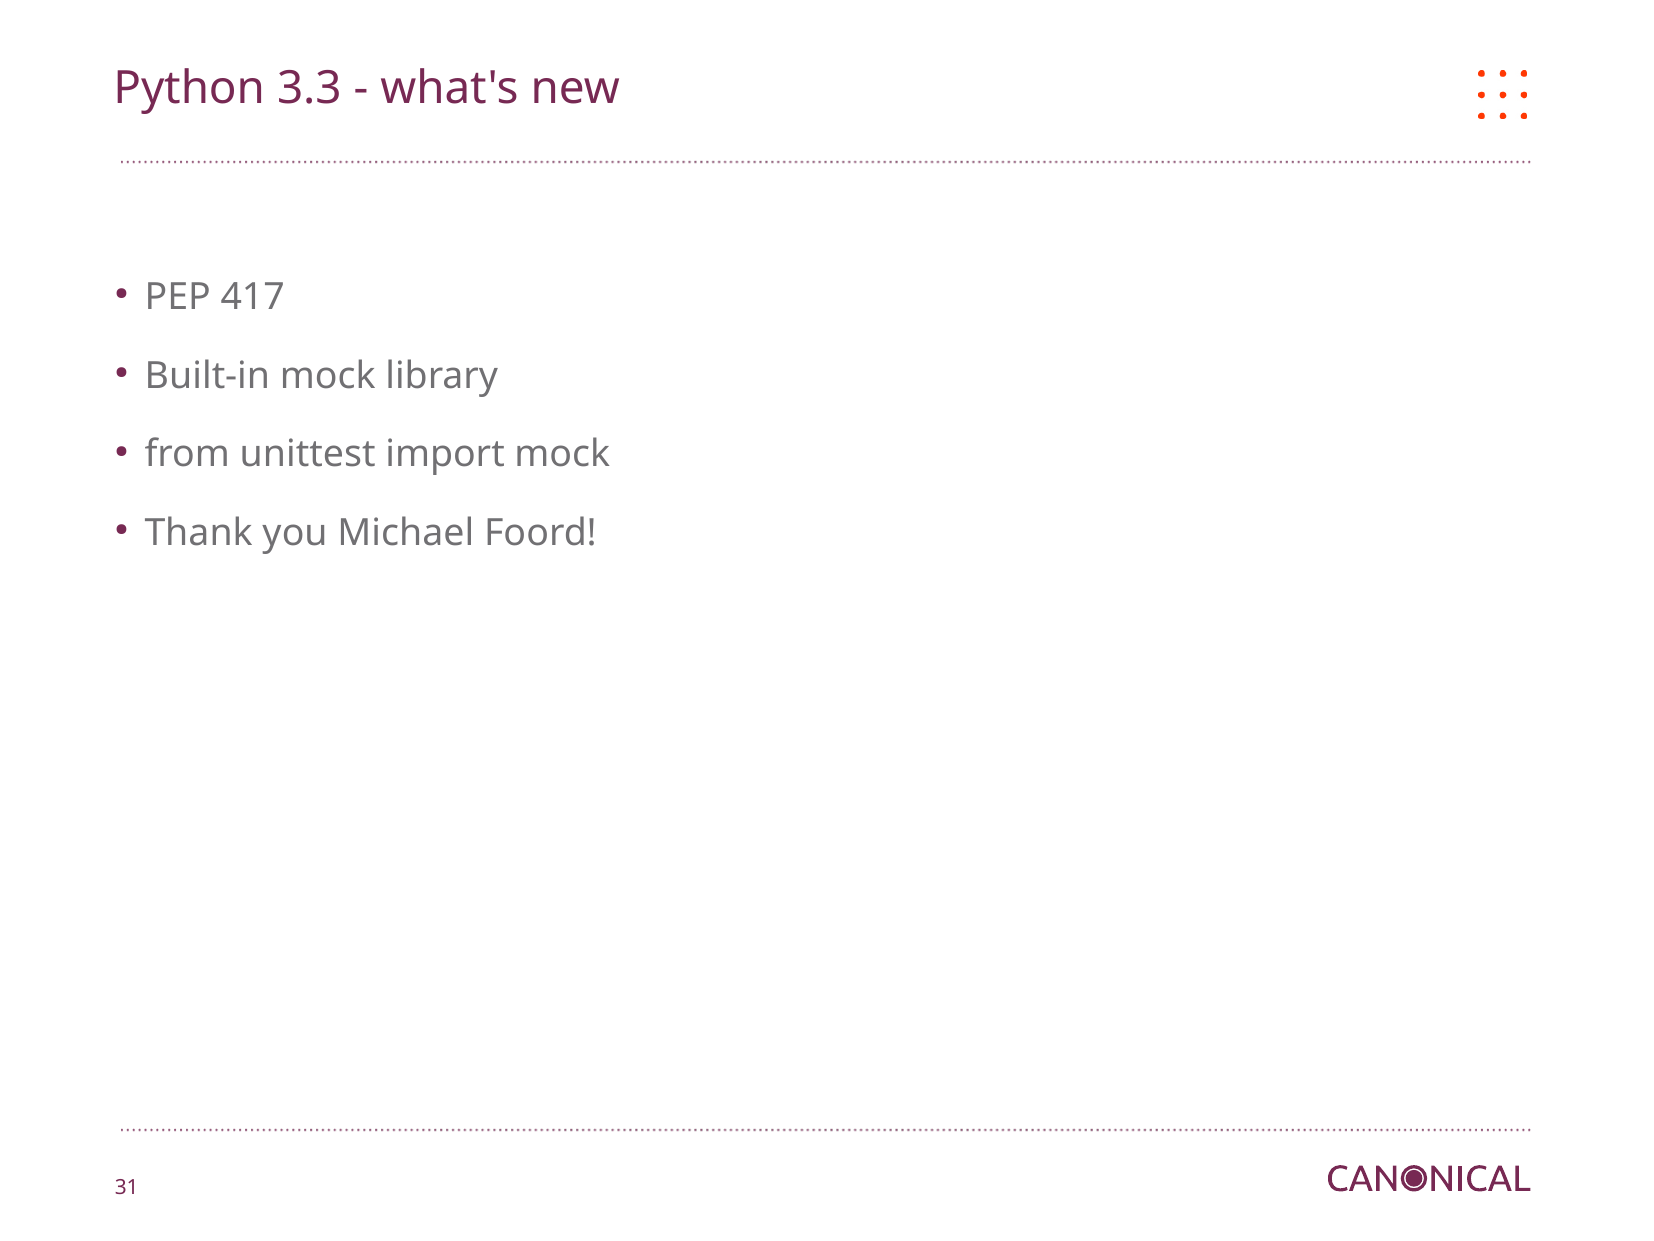

# Python 3.3 - what's new
PEP 417
Built-in mock library
from unittest import mock
Thank you Michael Foord!